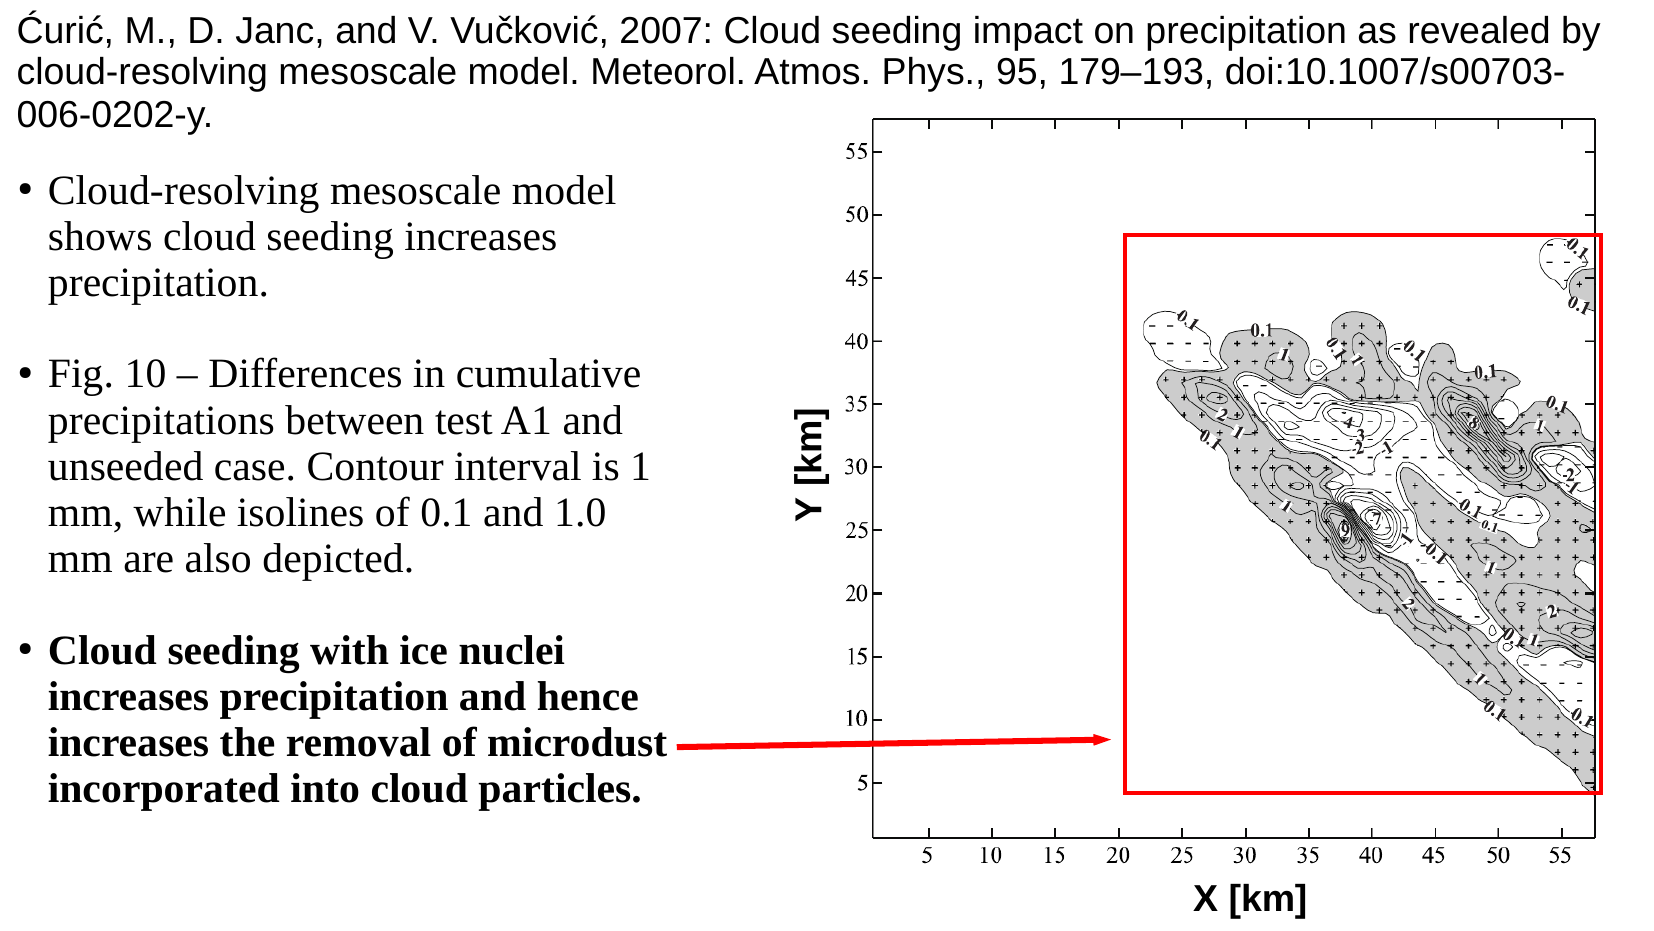

Ćurić, M., D. Janc, and V. Vučković, 2007: Cloud seeding impact on precipitation as revealed by cloud-resolving mesoscale model. Meteorol. Atmos. Phys., 95, 179–193, doi:10.1007/s00703-006-0202-y.
Cloud-resolving mesoscale model shows cloud seeding increases precipitation.
Fig. 10 – Differences in cumulative precipitations between test A1 and unseeded case. Contour interval is 1 mm, while isolines of 0.1 and 1.0 mm are also depicted.
Cloud seeding with ice nuclei increases precipitation and hence increases the removal of microdust incorporated into cloud particles.
Y [km]
X [km]